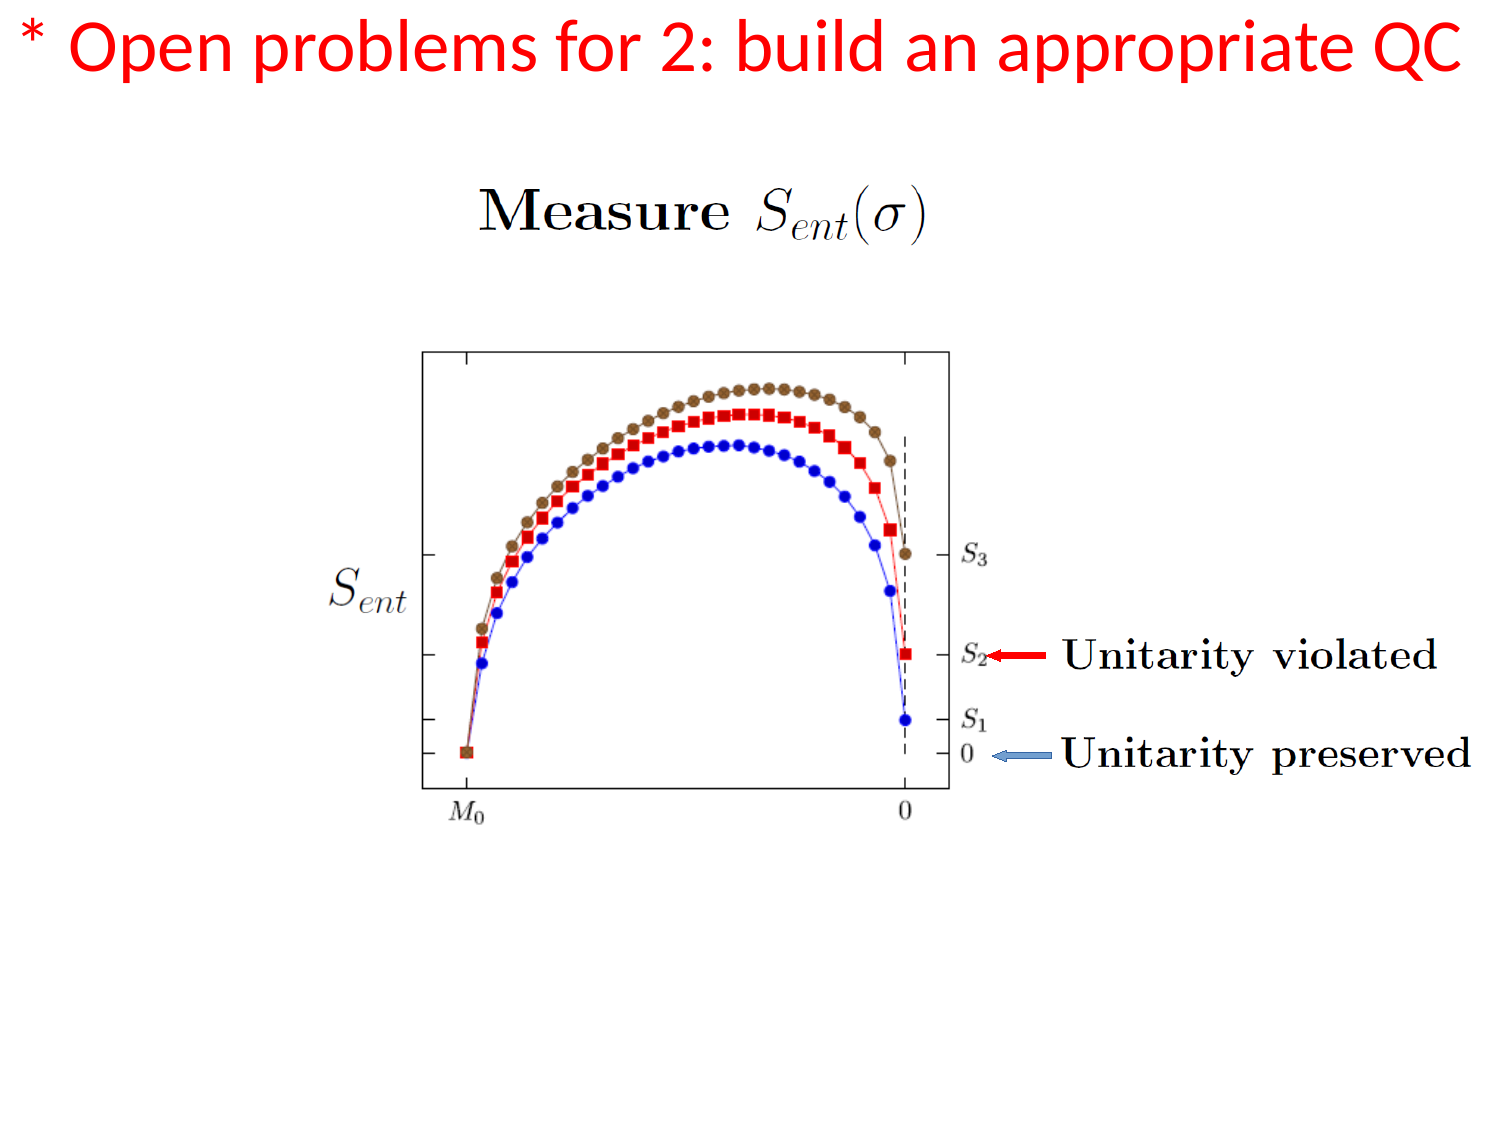

* Open problems for 2: build an appropriate QC